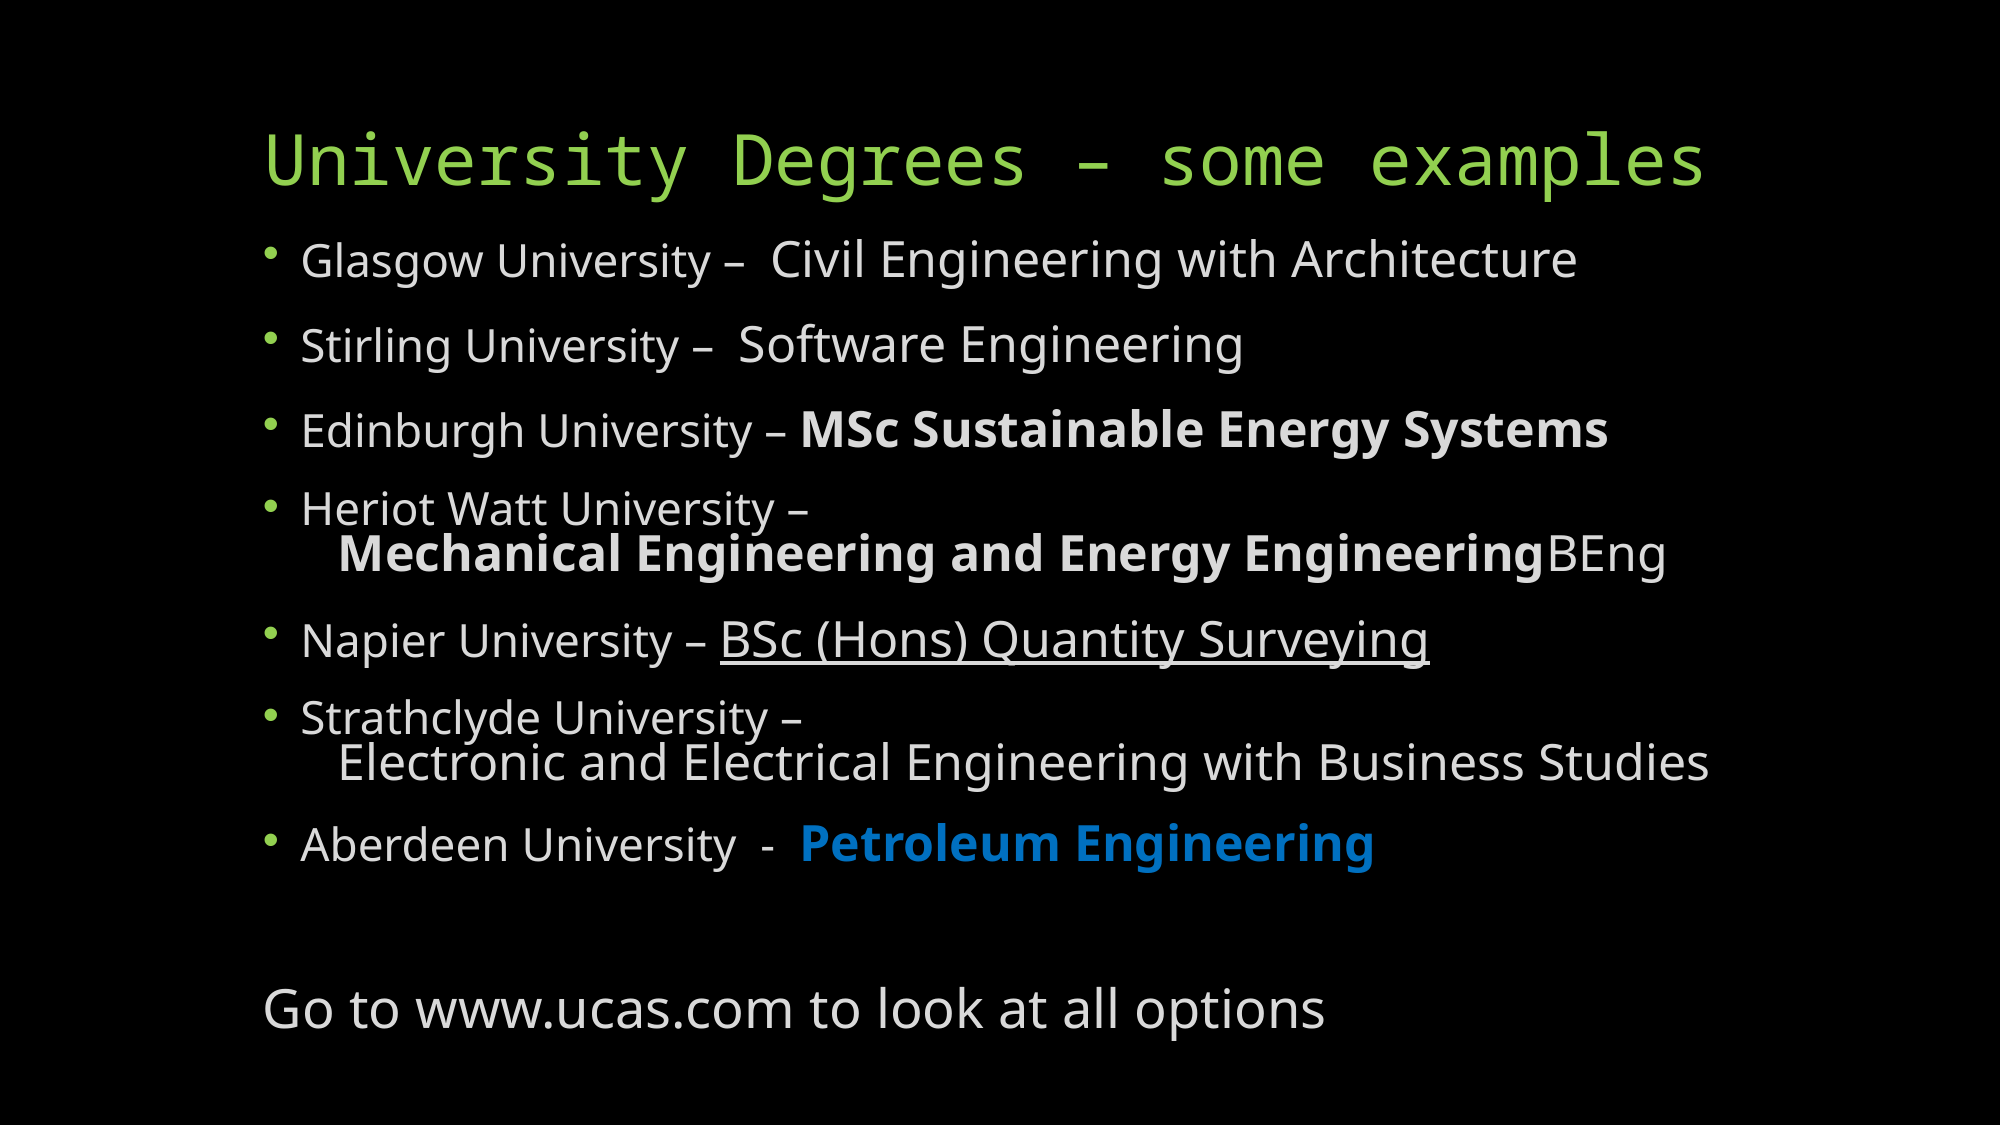

# University Degrees – some examples
Glasgow University – Civil Engineering with Architecture
Stirling University – Software Engineering
Edinburgh University – MSc Sustainable Energy Systems
Heriot Watt University – Mechanical Engineering and Energy EngineeringBEng
Napier University – BSc (Hons) Quantity Surveying
Strathclyde University – Electronic and Electrical Engineering with Business Studies
Aberdeen University - Petroleum Engineering
Go to www.ucas.com to look at all options